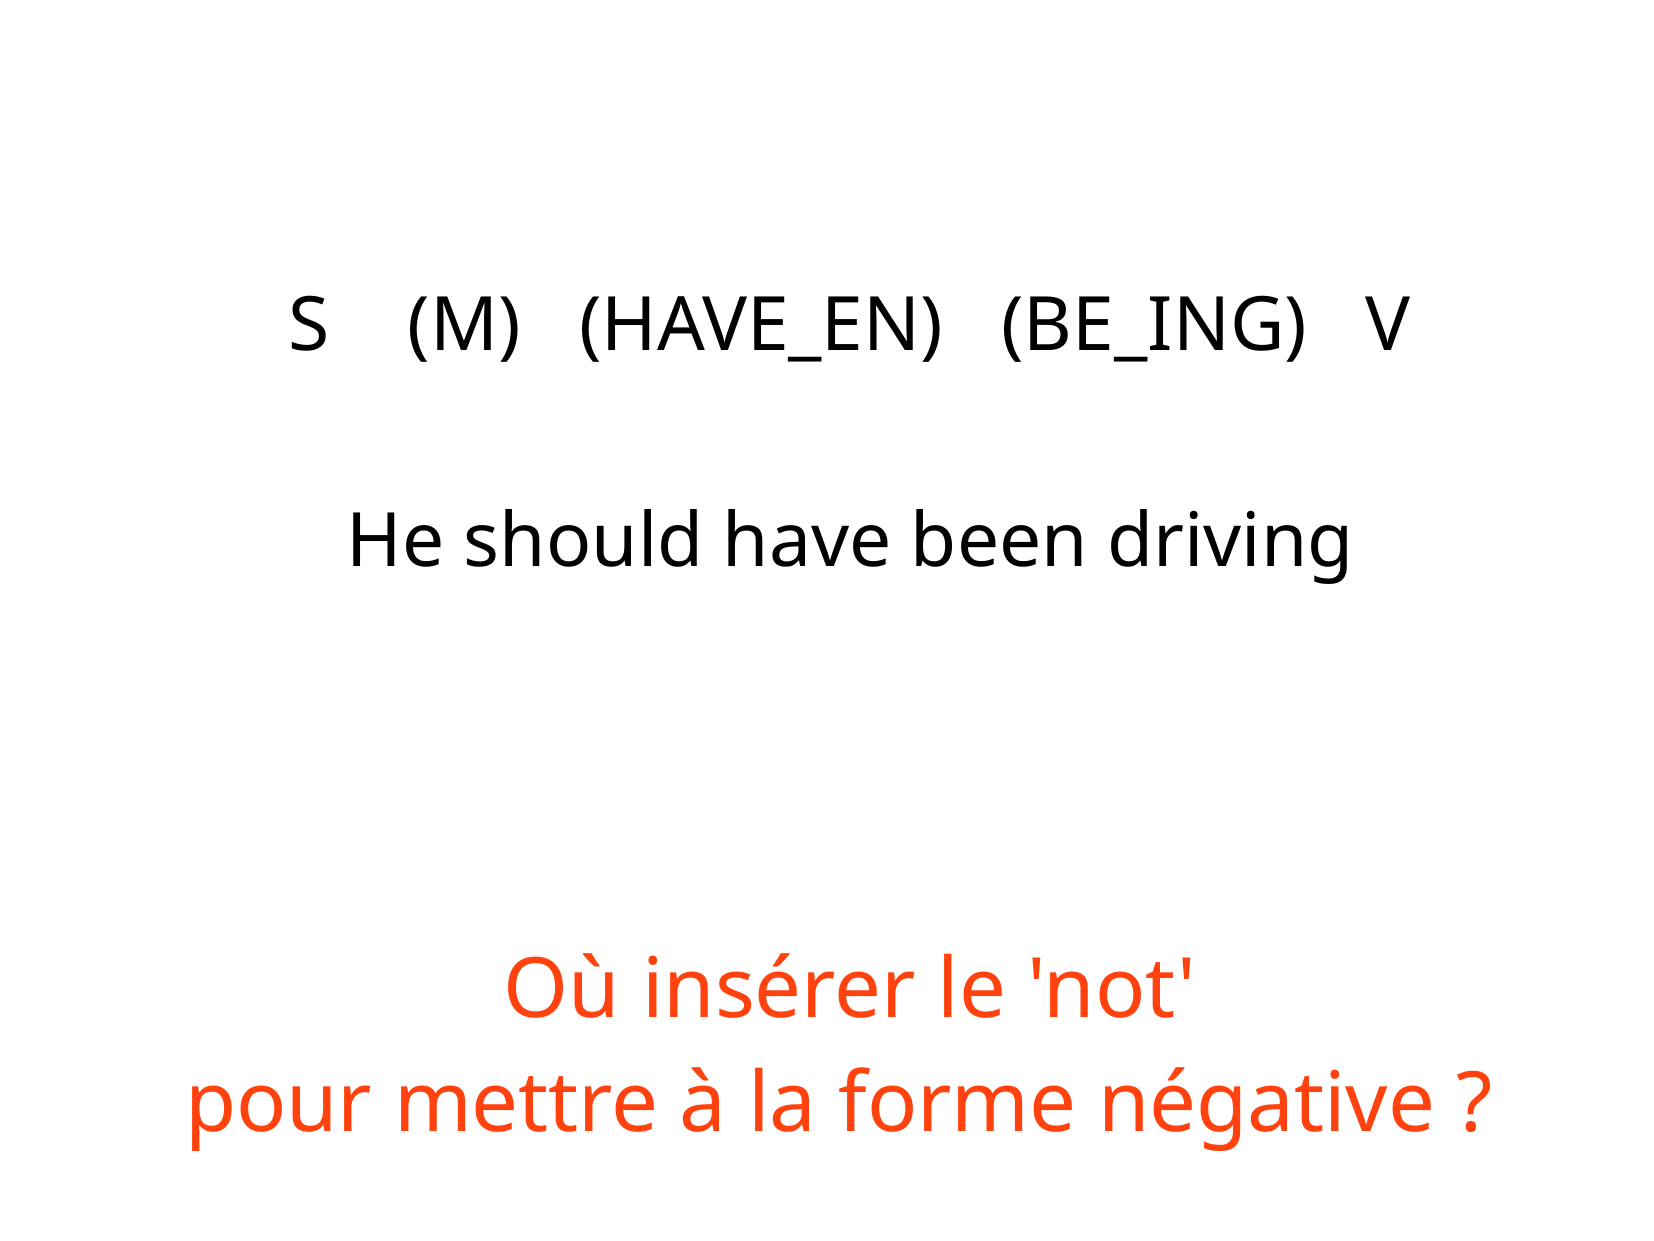

S (M) (HAVE_EN) (BE_ING) V
He should have been driving
Où insérer le 'not'
pour mettre à la forme négative ?